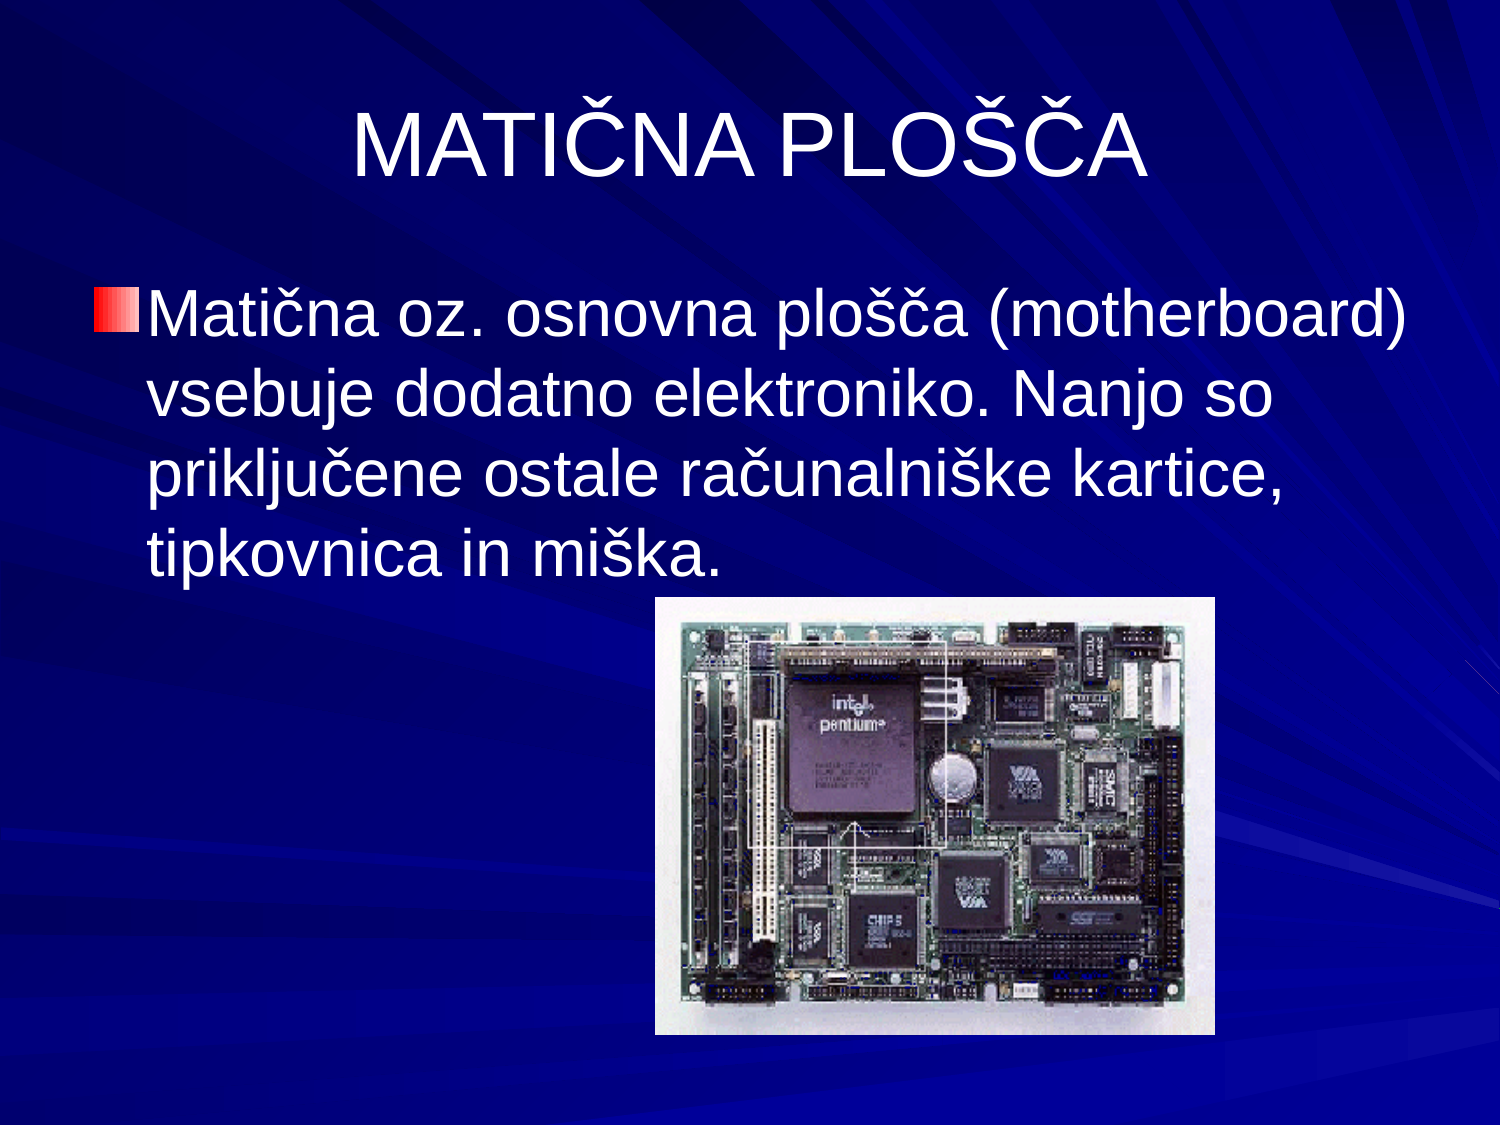

# MATIČNA PLOŠČA
Matična oz. osnovna plošča (motherboard) vsebuje dodatno elektroniko. Nanjo so priključene ostale računalniške kartice, tipkovnica in miška.